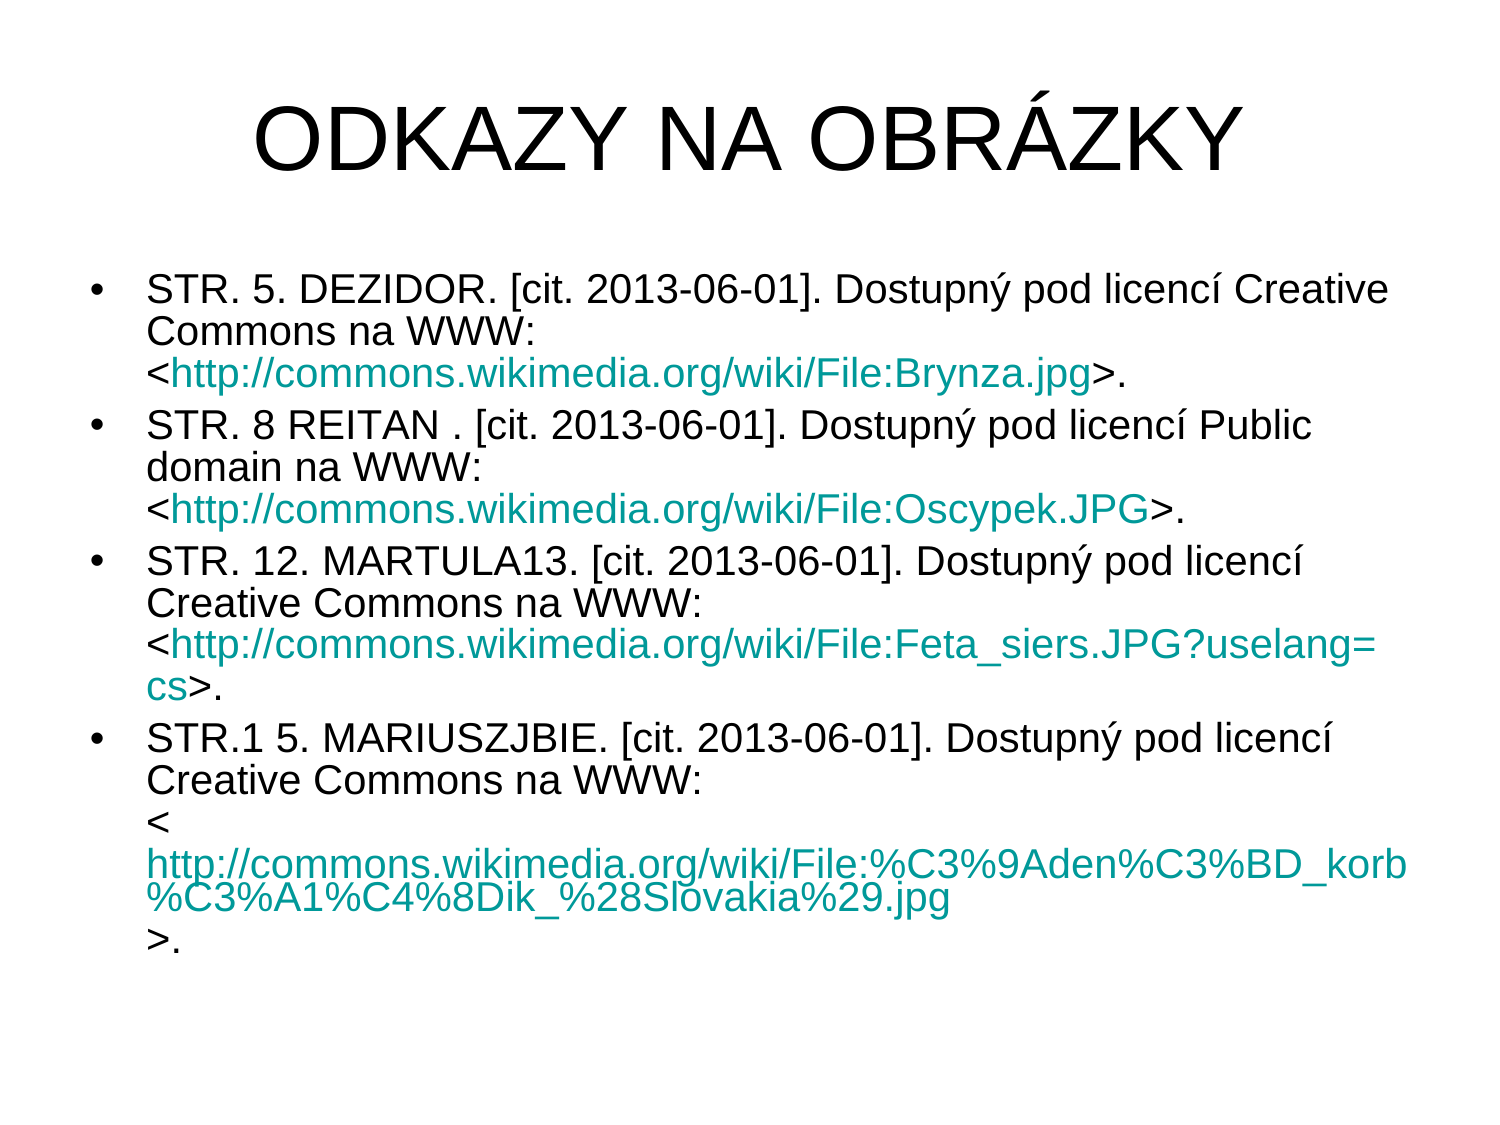

# ODKAZY NA OBRÁZKY
STR. 5. DEZIDOR. [cit. 2013-06-01]. Dostupný pod licencí Creative Commons na WWW:
<http://commons.wikimedia.org/wiki/File:Brynza.jpg>.
STR. 8 REITAN . [cit. 2013-06-01]. Dostupný pod licencí Public domain na WWW:
<http://commons.wikimedia.org/wiki/File:Oscypek.JPG>.
STR. 12. MARTULA13. [cit. 2013-06-01]. Dostupný pod licencí Creative Commons na WWW:
<http://commons.wikimedia.org/wiki/File:Feta_siers.JPG?uselang=cs>.
STR.1 5. MARIUSZJBIE. [cit. 2013-06-01]. Dostupný pod licencí Creative Commons na WWW:
<http://commons.wikimedia.org/wiki/File:%C3%9Aden%C3%BD_korb%C3%A1%C4%8Dik_%28Slovakia%29.jpg>.